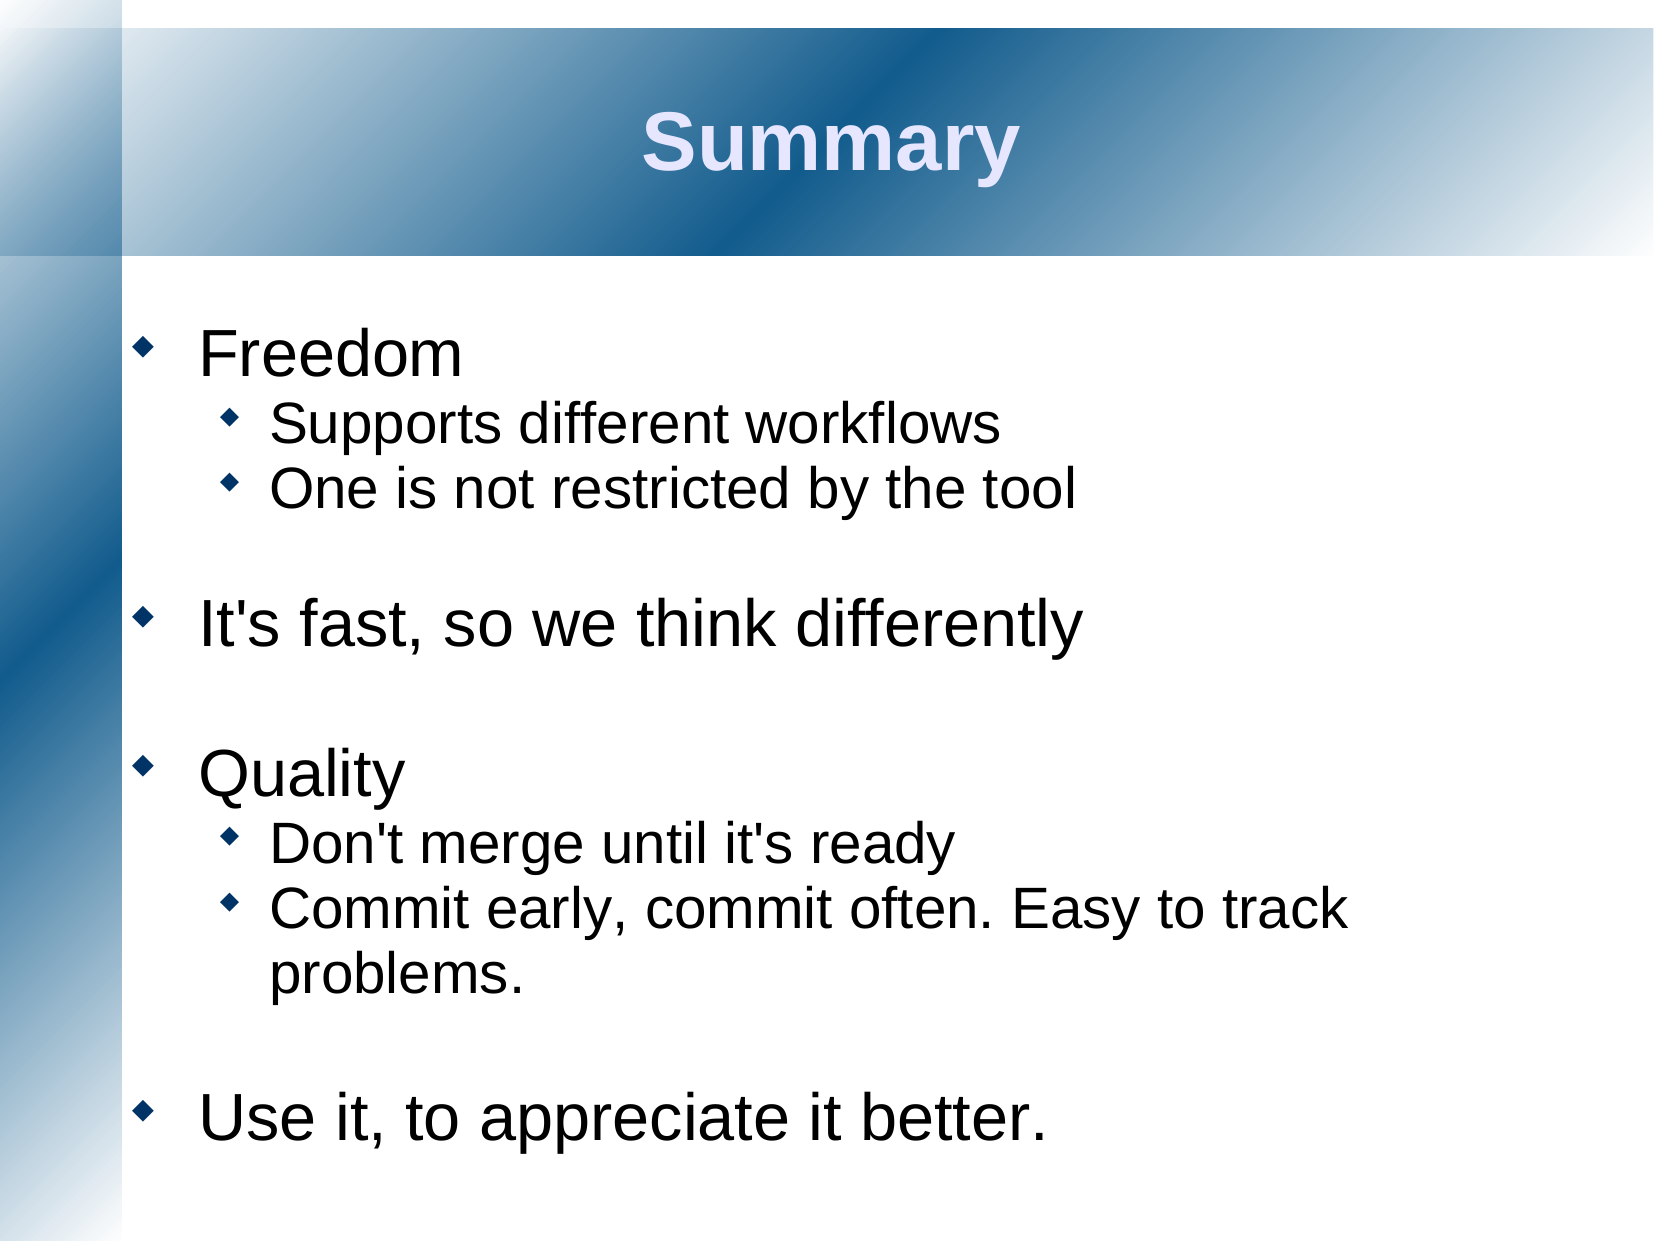

# Summary
Freedom
Supports different workflows
One is not restricted by the tool
It's fast, so we think differently
Quality
Don't merge until it's ready
Commit early, commit often. Easy to track problems.
Use it, to appreciate it better.